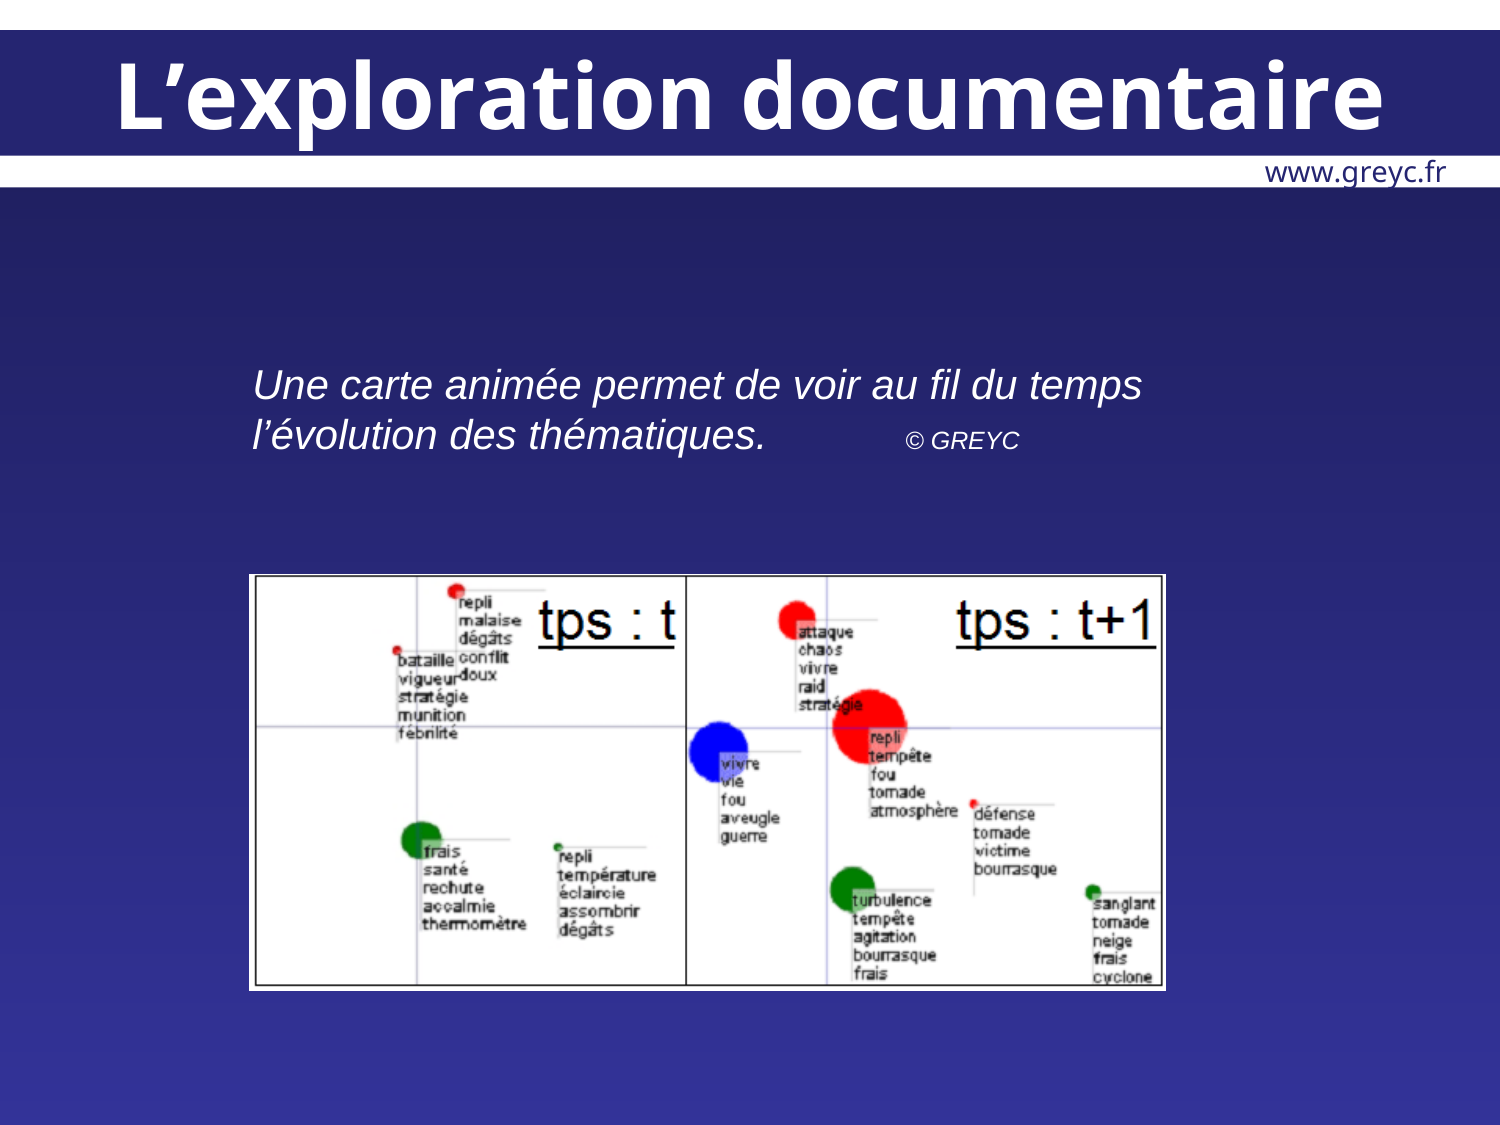

L’exploration documentaire
www.greyc.fr
Une carte animée permet de voir au fil du temps l’évolution des thématiques. © GREYC